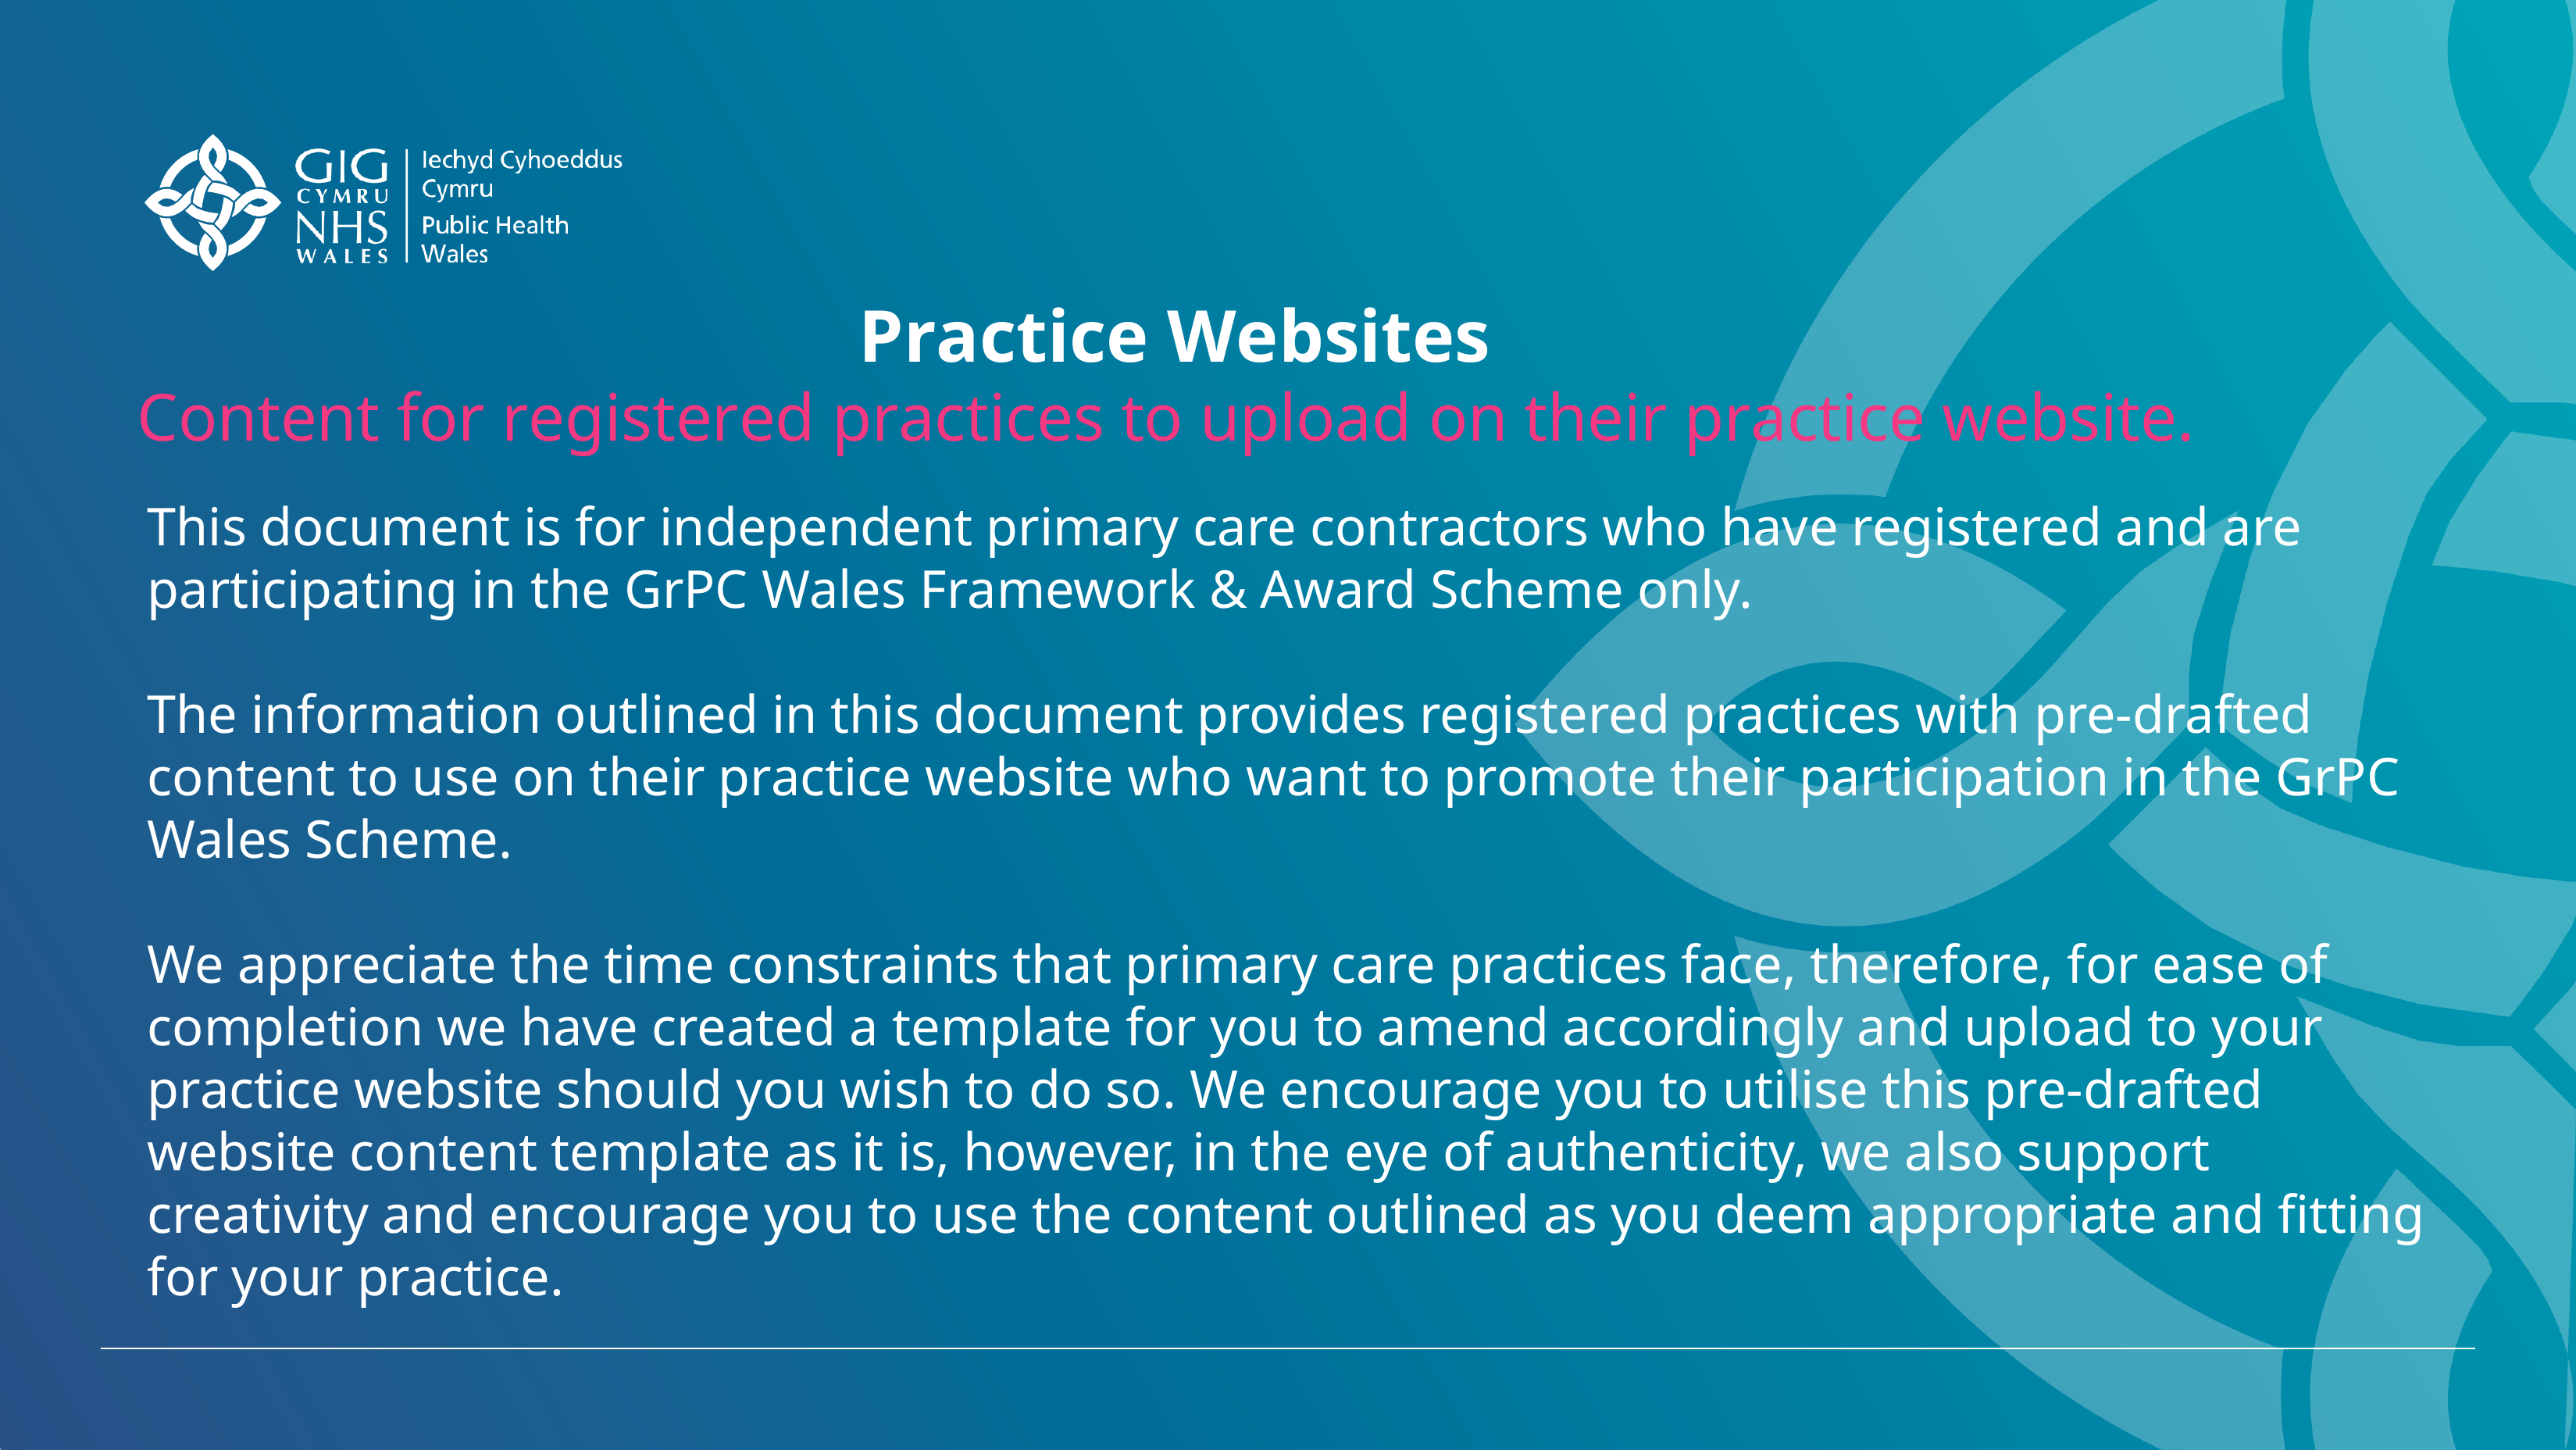

# Practice Websites Content for registered practices to upload on their practice website.
This document is for independent primary care contractors who have registered and are participating in the GrPC Wales Framework & Award Scheme only.
The information outlined in this document provides registered practices with pre-drafted content to use on their practice website who want to promote their participation in the GrPC Wales Scheme.
We appreciate the time constraints that primary care practices face, therefore, for ease of completion we have created a template for you to amend accordingly and upload to your practice website should you wish to do so. We encourage you to utilise this pre-drafted website content template as it is, however, in the eye of authenticity, we also support creativity and encourage you to use the content outlined as you deem appropriate and fitting for your practice.